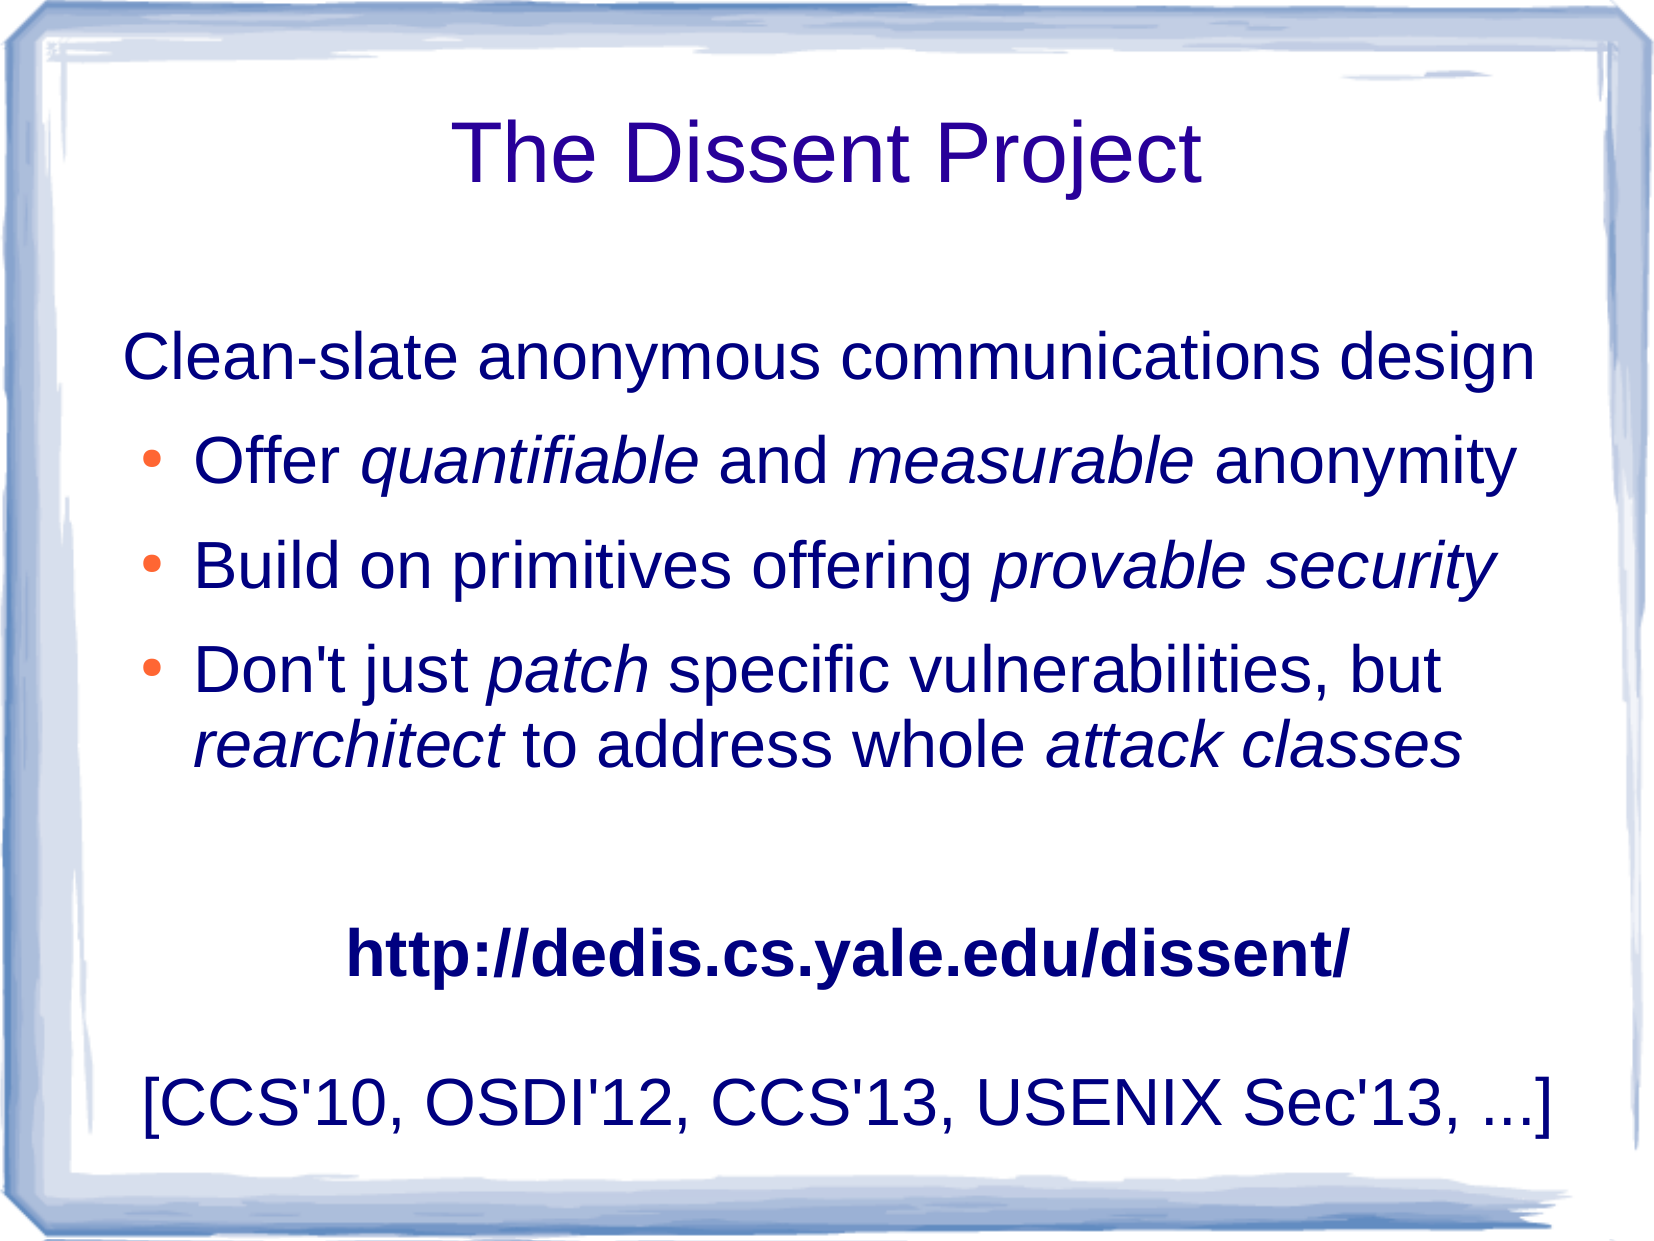

# The Dissent Project
Clean-slate anonymous communications design
Offer quantifiable and measurable anonymity
Build on primitives offering provable security
Don't just patch specific vulnerabilities, but
rearchitect to address whole attack classes
http://dedis.cs.yale.edu/dissent/
[CCS'10, OSDI'12, CCS'13, USENIX Sec'13, ...]